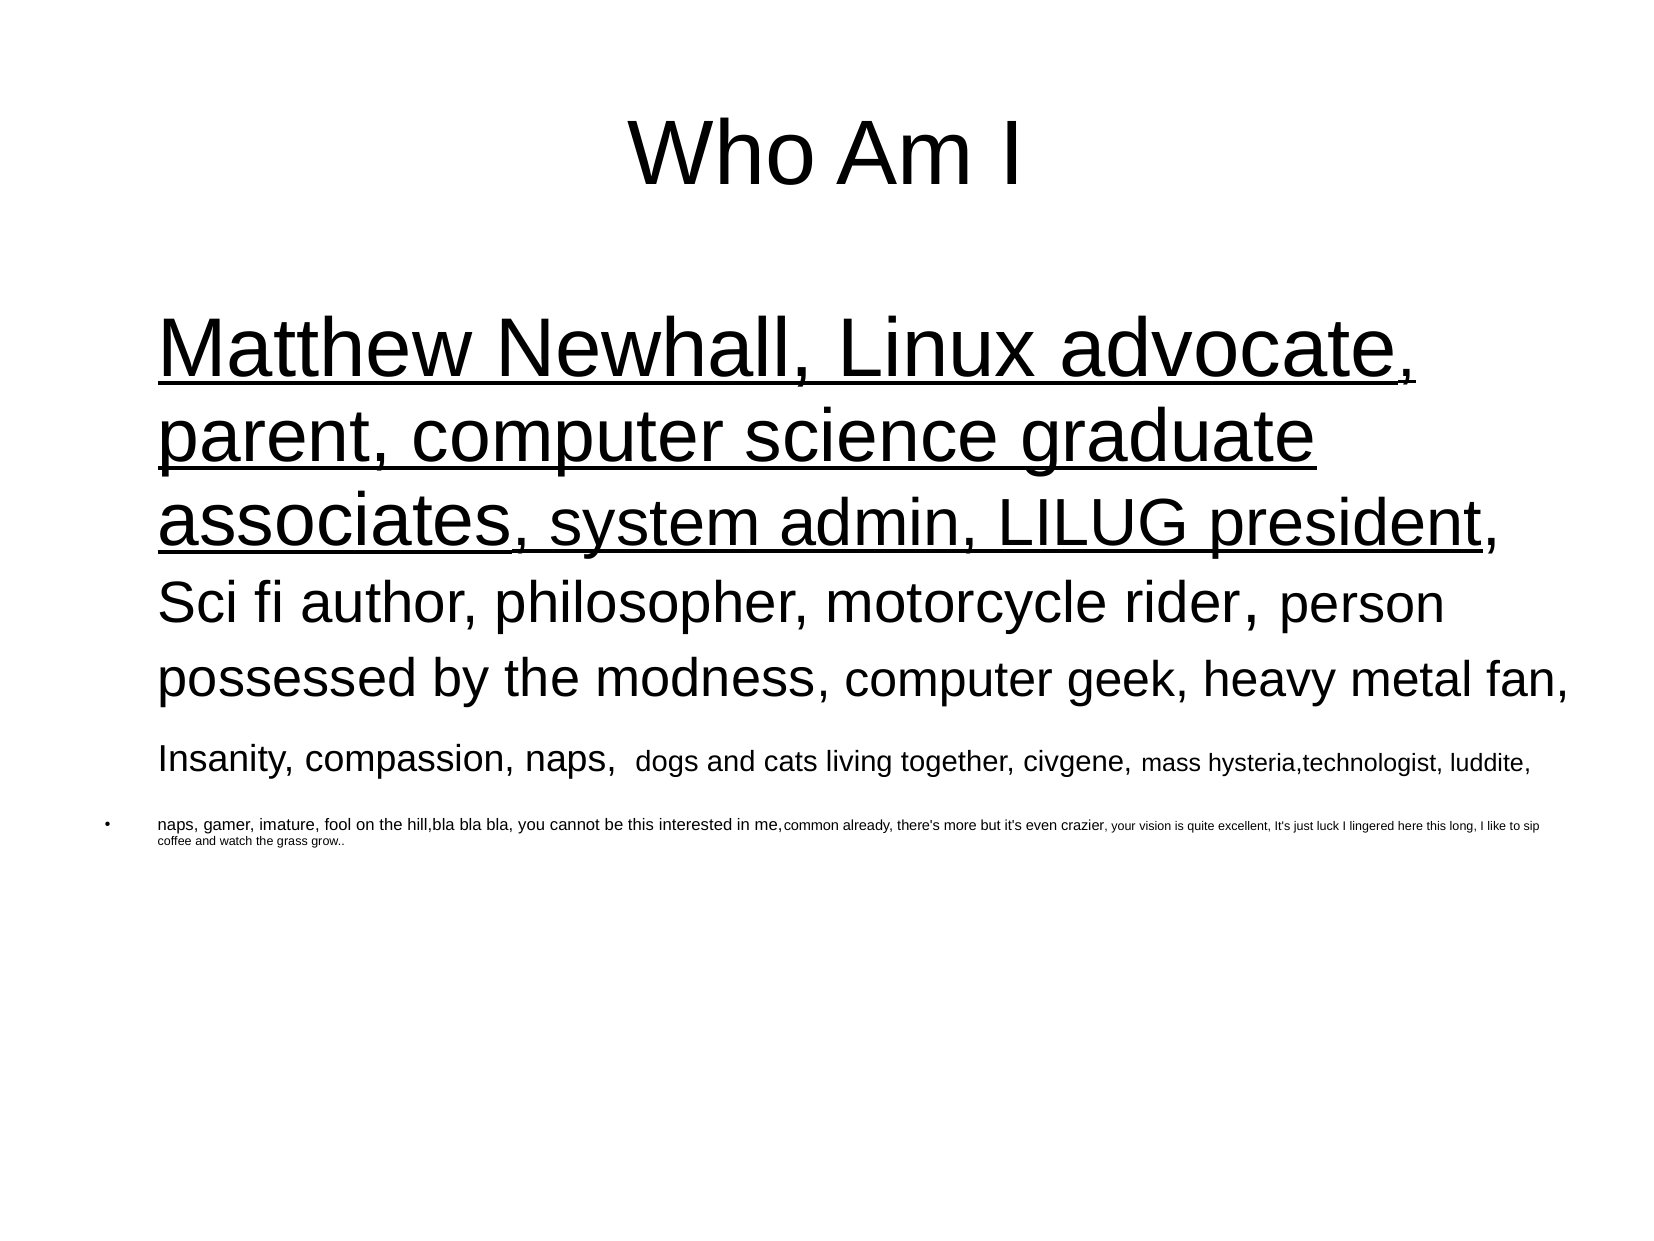

# Who Am I
Matthew Newhall, Linux advocate, parent, computer science graduate associates, system admin, LILUG president, Sci fi author, philosopher, motorcycle rider, person possessed by the modness, computer geek, heavy metal fan, Insanity, compassion, naps, dogs and cats living together, civgene, mass hysteria,technologist, luddite,
naps, gamer, imature, fool on the hill,bla bla bla, you cannot be this interested in me,common already, there's more but it's even crazier, your vision is quite excellent, It's just luck I lingered here this long, I like to sip coffee and watch the grass grow..